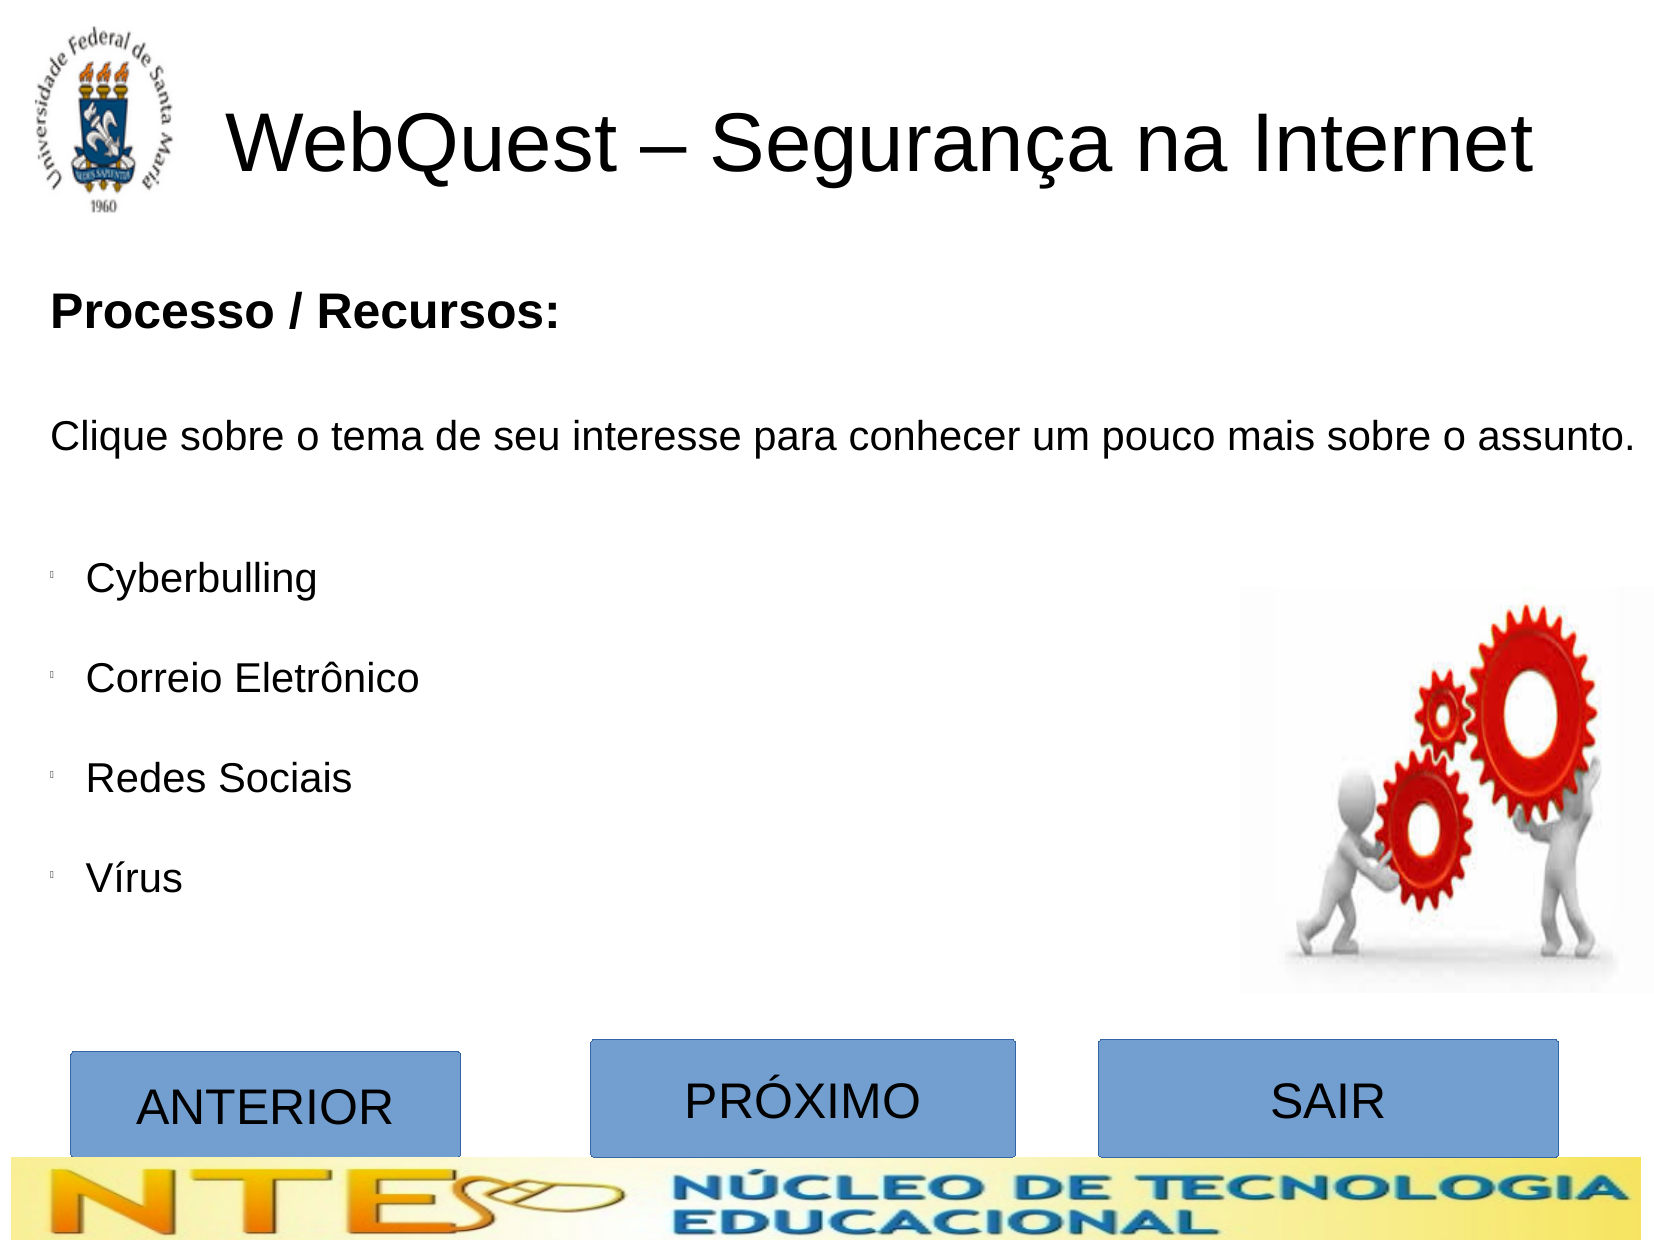

WebQuest – Segurança na Internet
Processo / Recursos:
Clique sobre o tema de seu interesse para conhecer um pouco mais sobre o assunto.
Cyberbulling
Correio Eletrônico
Redes Sociais
Vírus
PRÓXIMO
SAIR
ANTERIOR